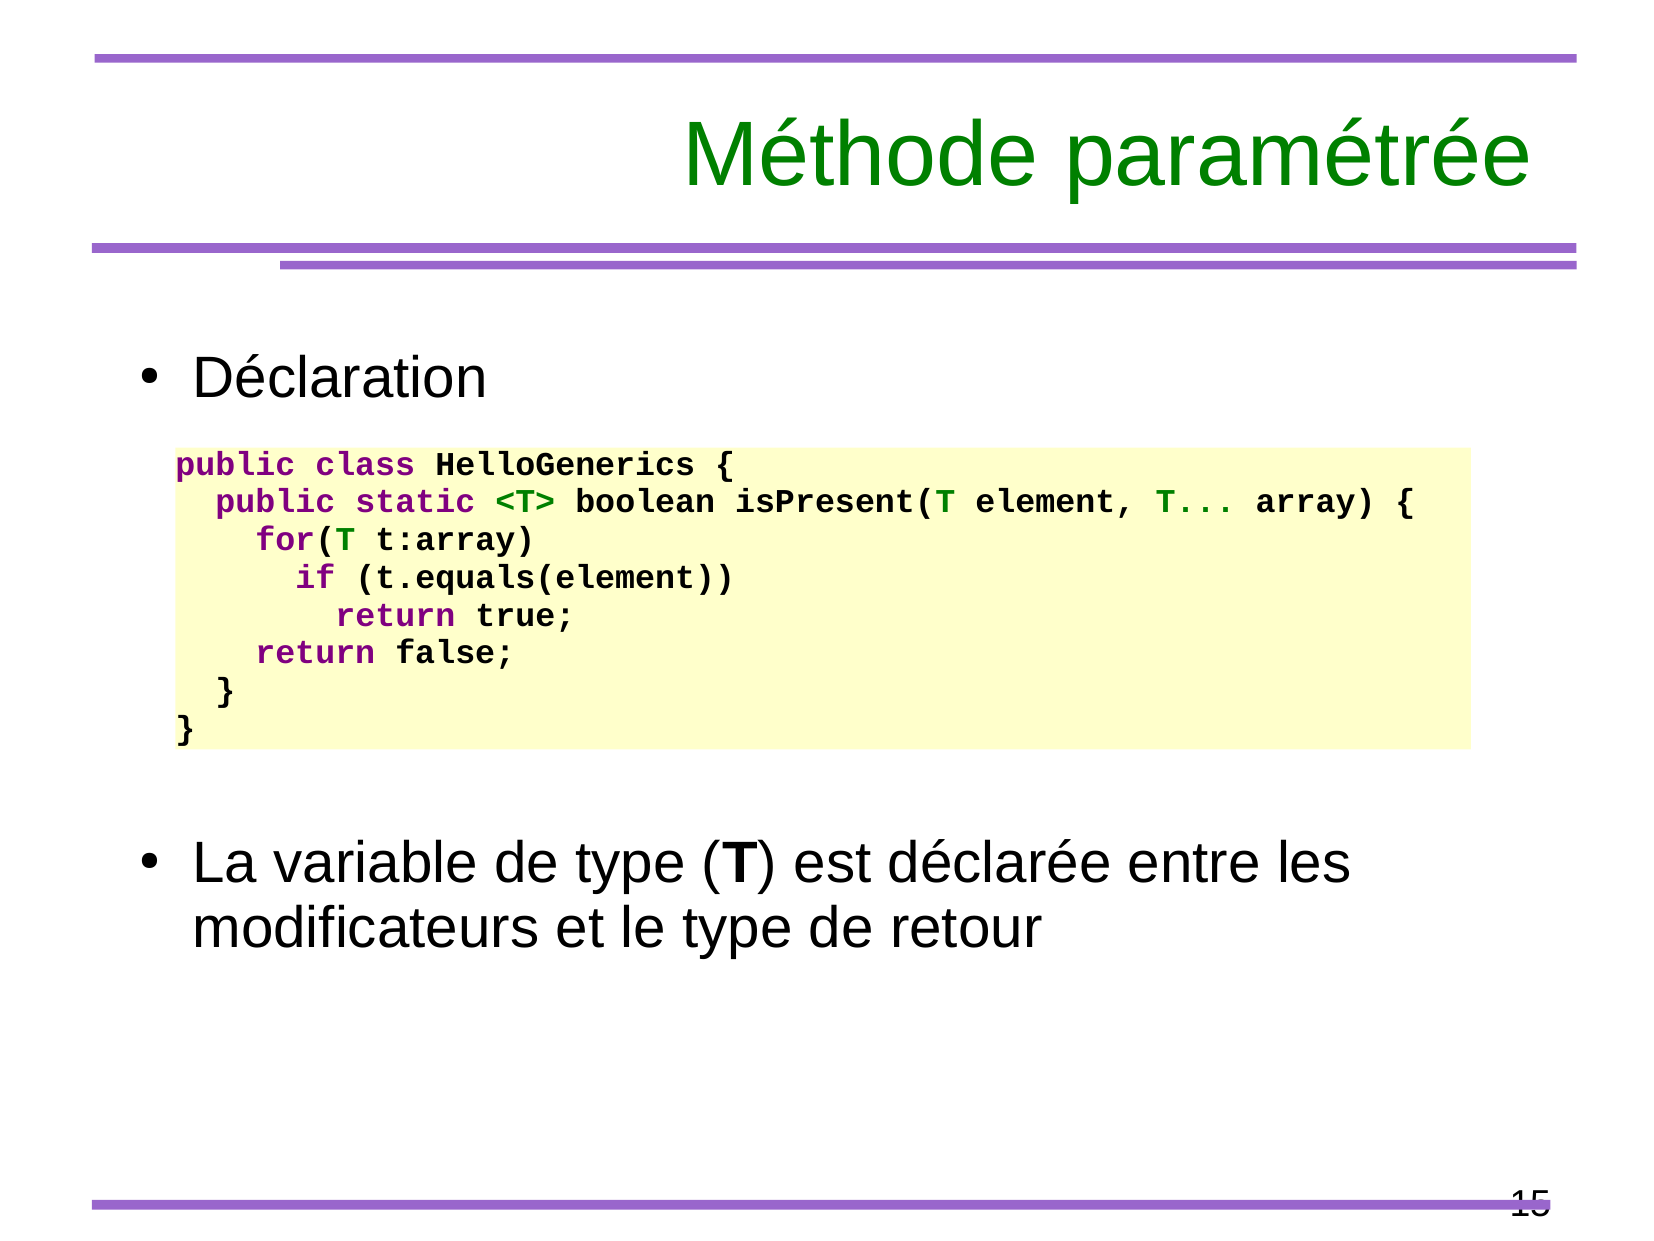

# Méthode paramétrée
Déclaration
La variable de type (T) est déclarée entre les modificateurs et le type de retour
public class HelloGenerics {
 public static <T> boolean isPresent(T element, T... array) {
 for(T t:array)
 if (t.equals(element))
 return true;
 return false;
 }
}